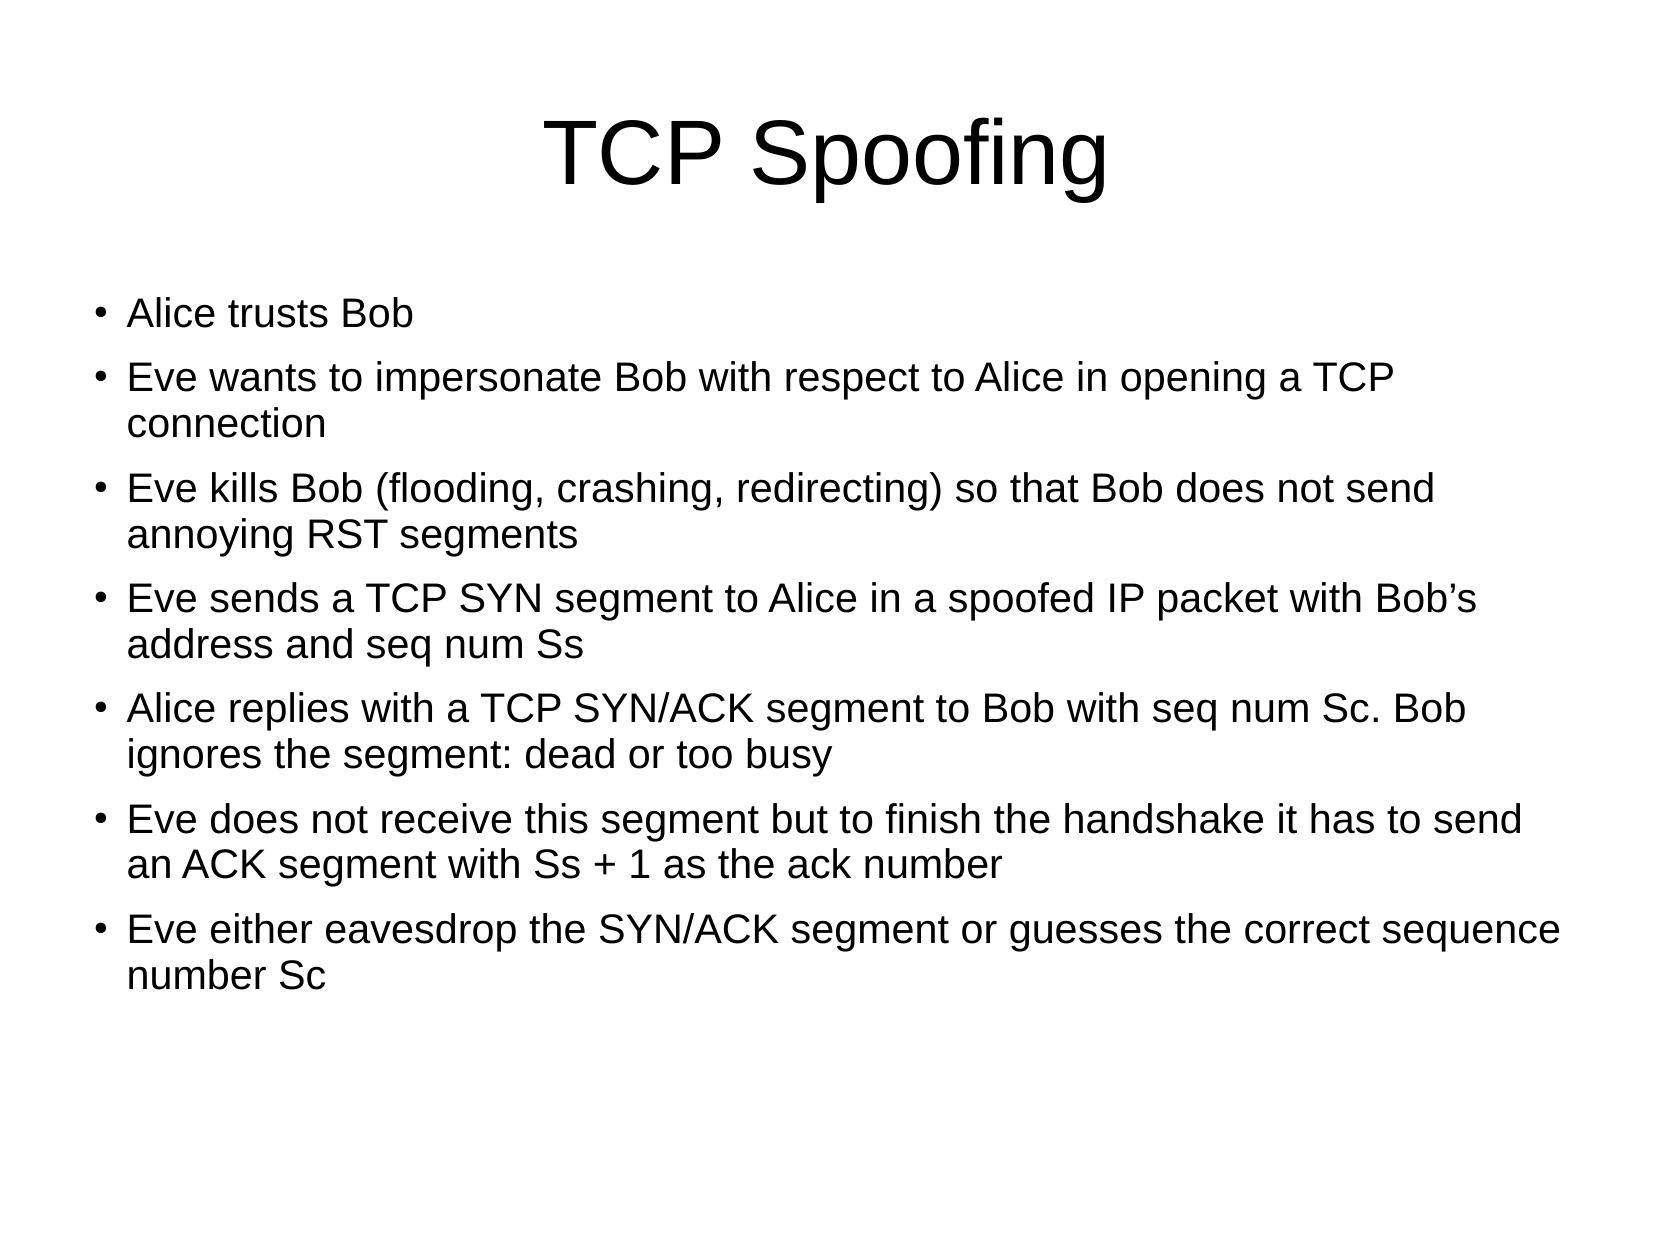

# TCP Spoofing
Alice trusts Bob
Eve wants to impersonate Bob with respect to Alice in opening a TCP connection
Eve kills Bob (flooding, crashing, redirecting) so that Bob does not send annoying RST segments
Eve sends a TCP SYN segment to Alice in a spoofed IP packet with Bob’s address and seq num Ss
Alice replies with a TCP SYN/ACK segment to Bob with seq num Sc. Bob ignores the segment: dead or too busy
Eve does not receive this segment but to finish the handshake it has to send an ACK segment with Ss + 1 as the ack number
Eve either eavesdrop the SYN/ACK segment or guesses the correct sequence number Sc